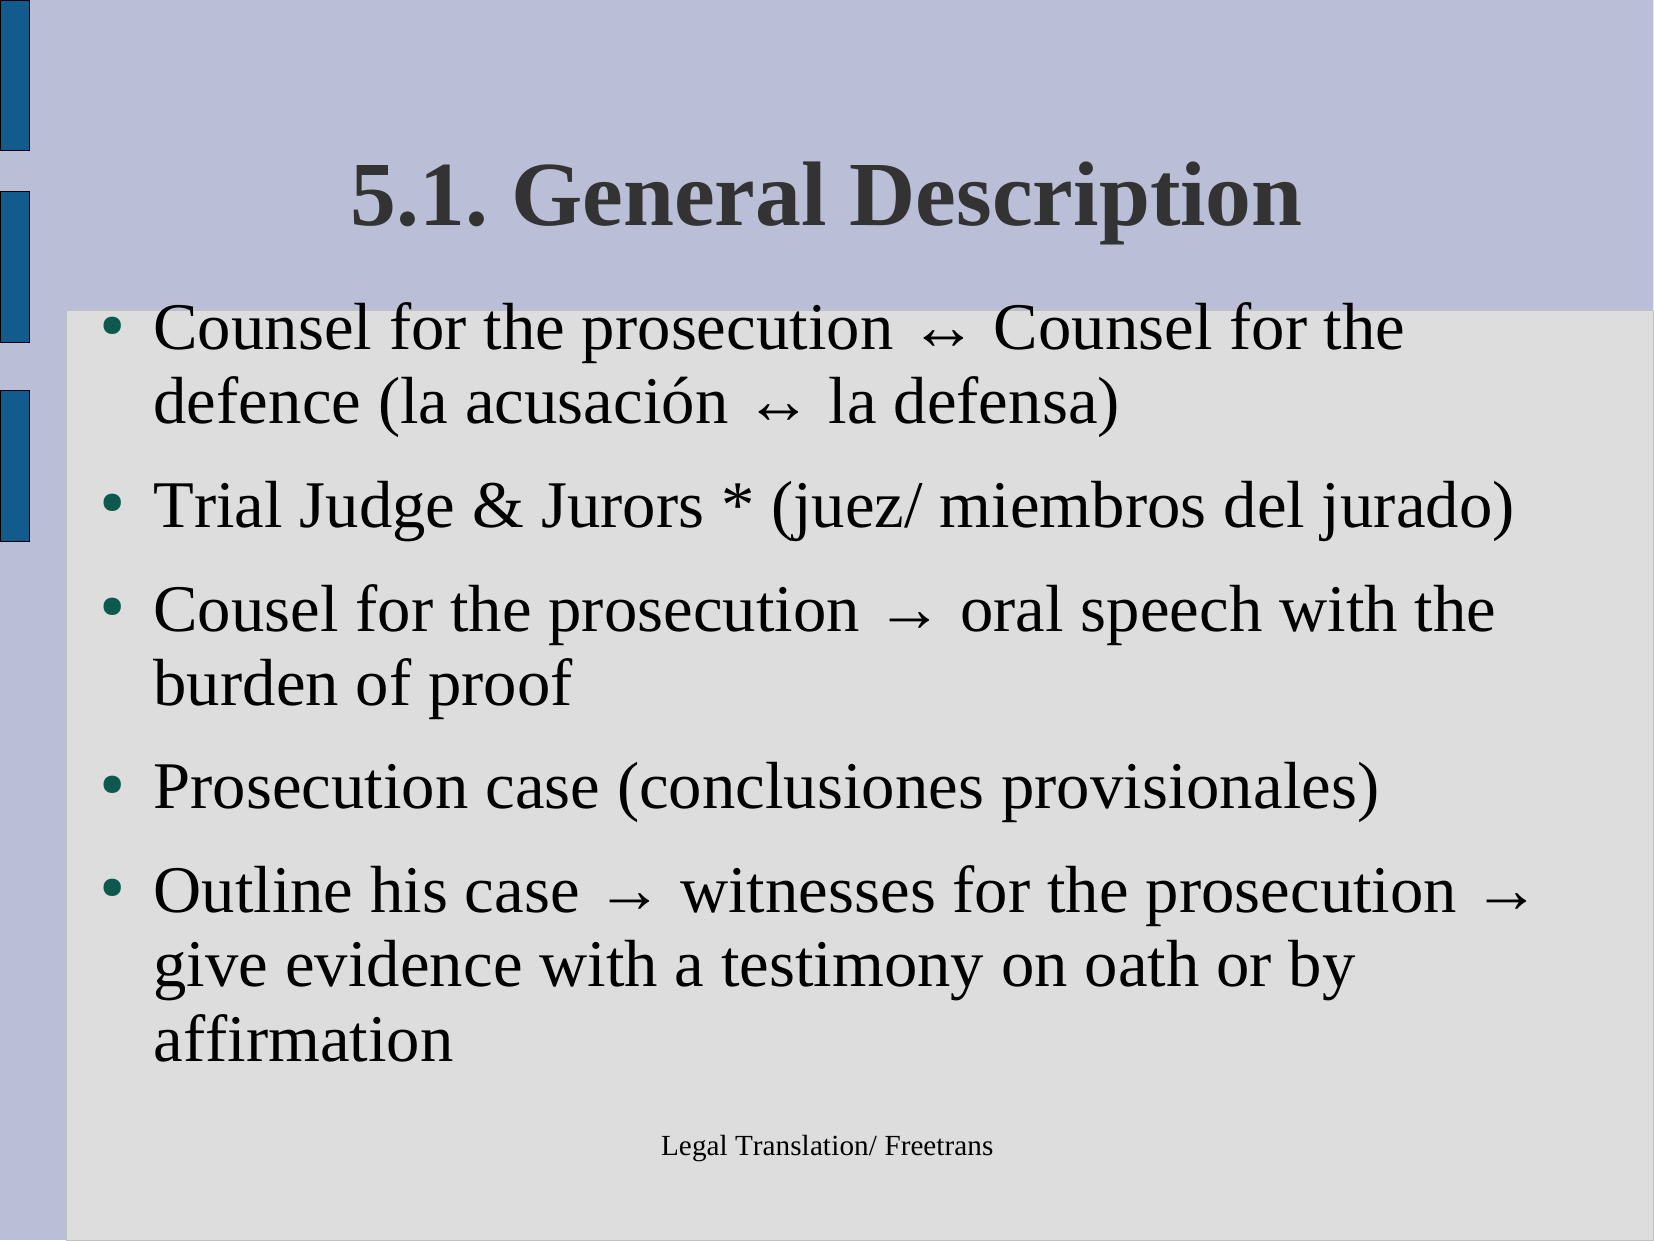

# 5.1. General Description
Counsel for the prosecution ↔ Counsel for the defence (la acusación ↔ la defensa)
Trial Judge & Jurors * (juez/ miembros del jurado)
Cousel for the prosecution → oral speech with the burden of proof
Prosecution case (conclusiones provisionales)
Outline his case → witnesses for the prosecution → give evidence with a testimony on oath or by affirmation
Legal Translation/ Freetrans